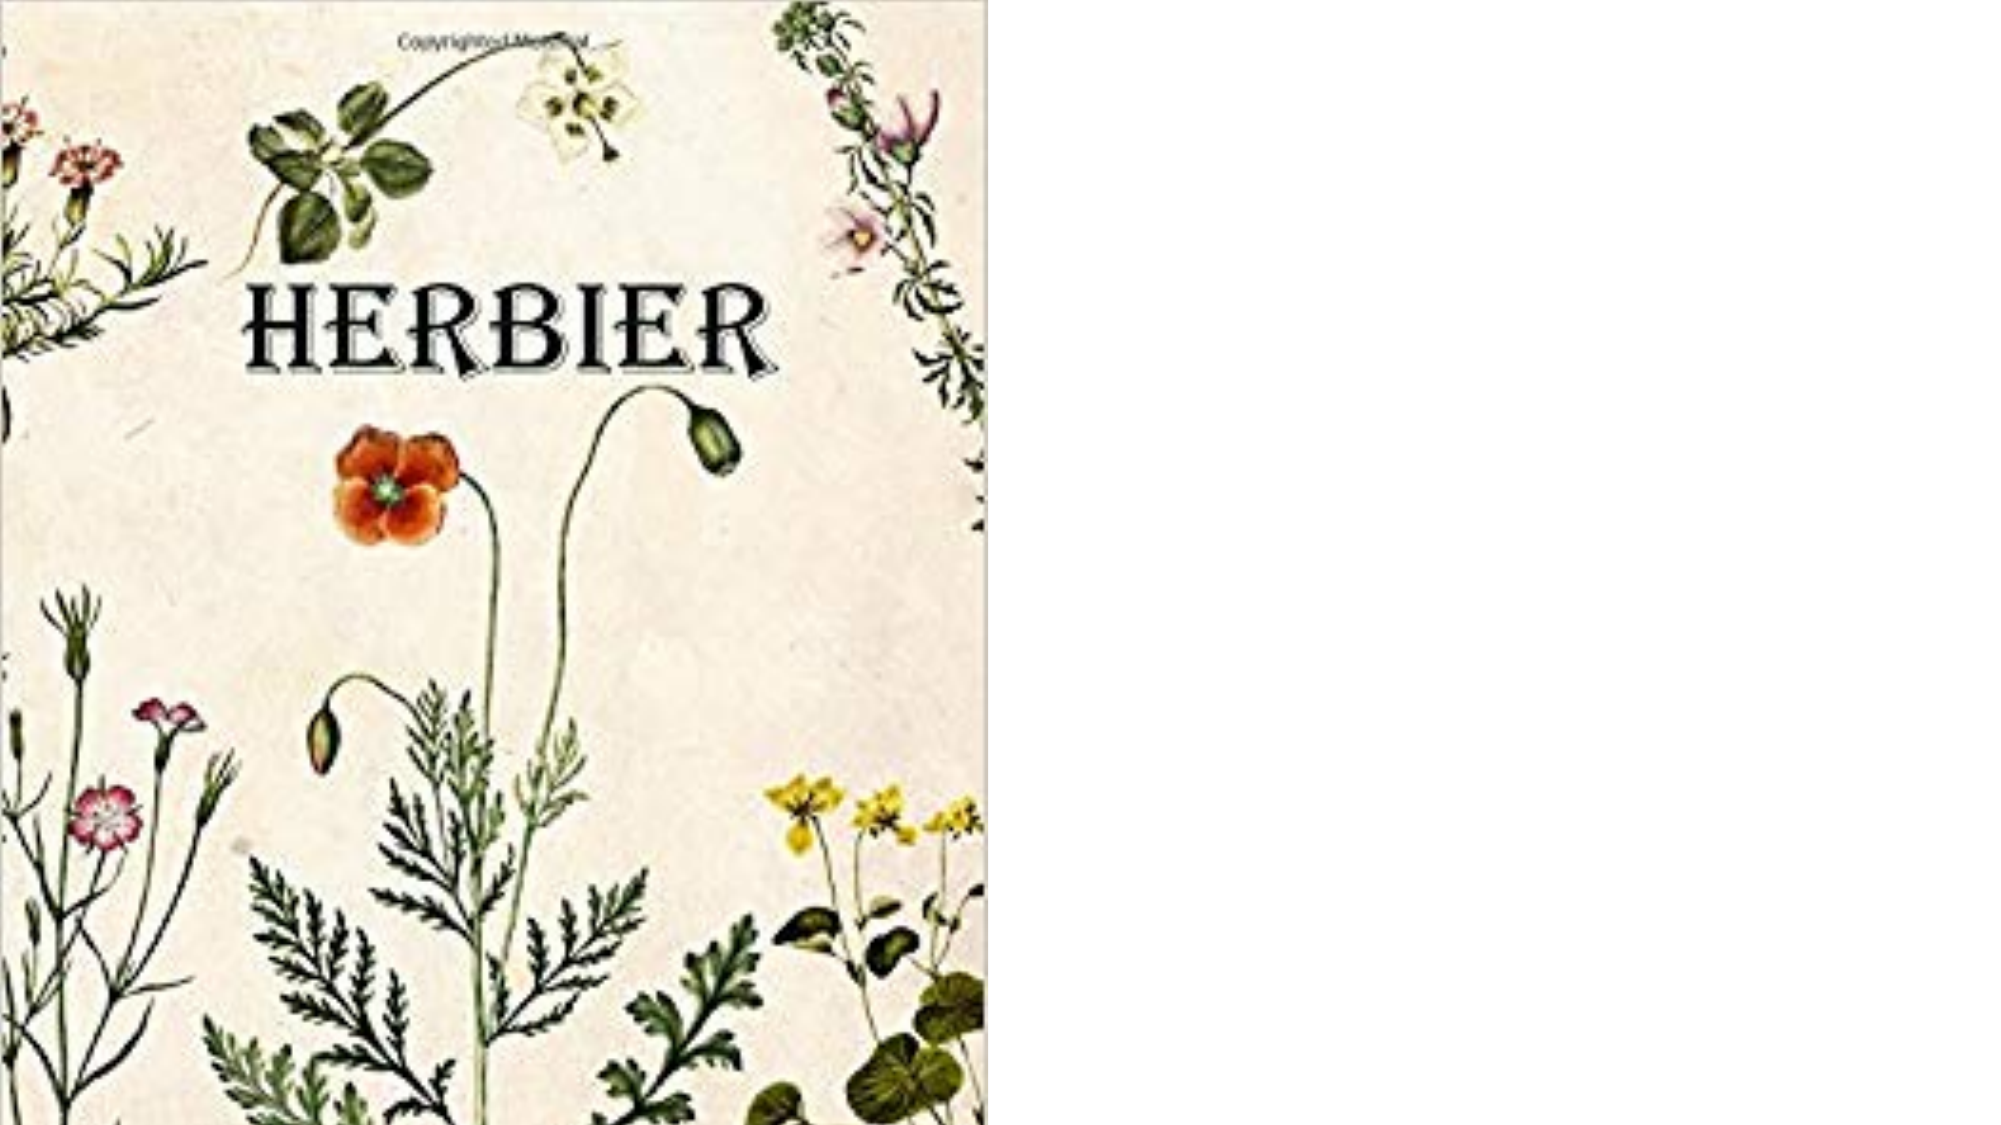

# Herbier du collège Philippe de Commynes